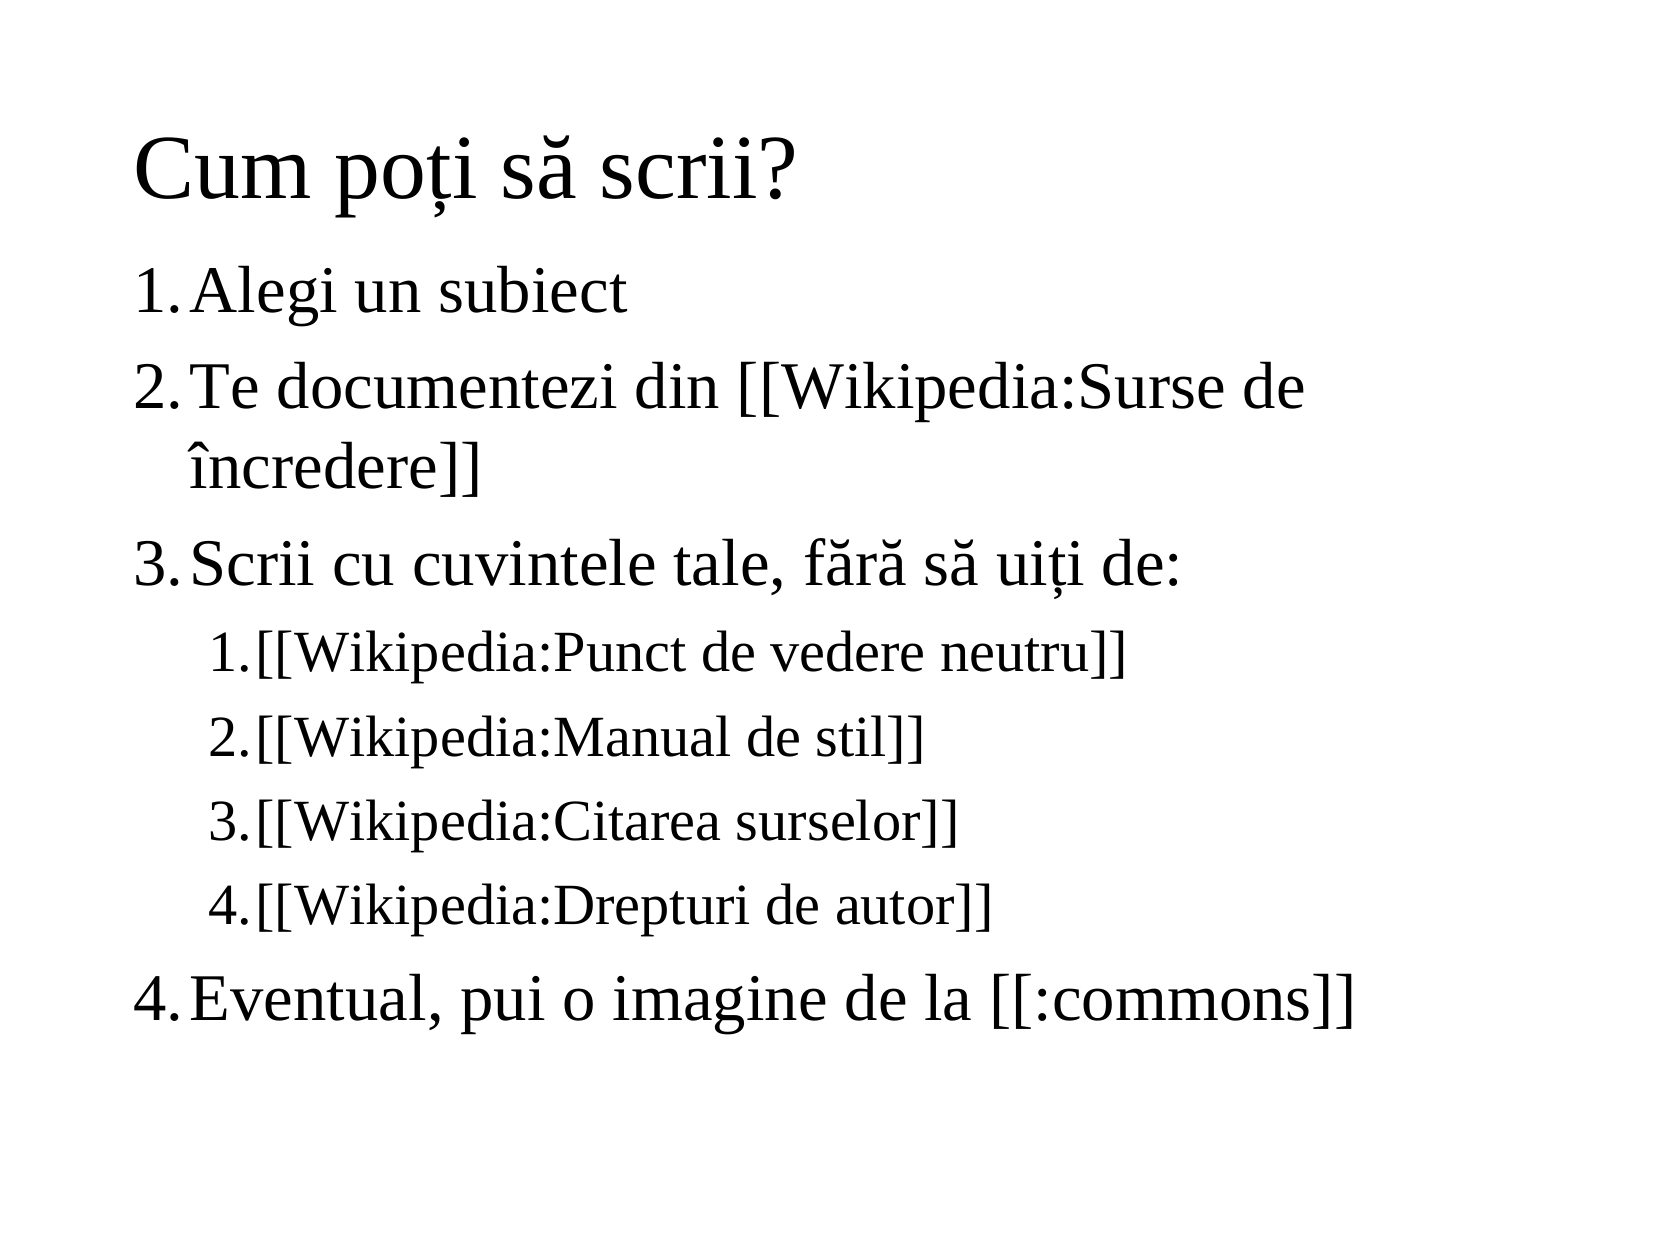

# Cum poți să scrii?
Alegi un subiect
Te documentezi din [[Wikipedia:Surse de încredere]]
Scrii cu cuvintele tale, fără să uiți de:
[[Wikipedia:Punct de vedere neutru]]
[[Wikipedia:Manual de stil]]
[[Wikipedia:Citarea surselor]]
[[Wikipedia:Drepturi de autor]]
Eventual, pui o imagine de la [[:commons]]